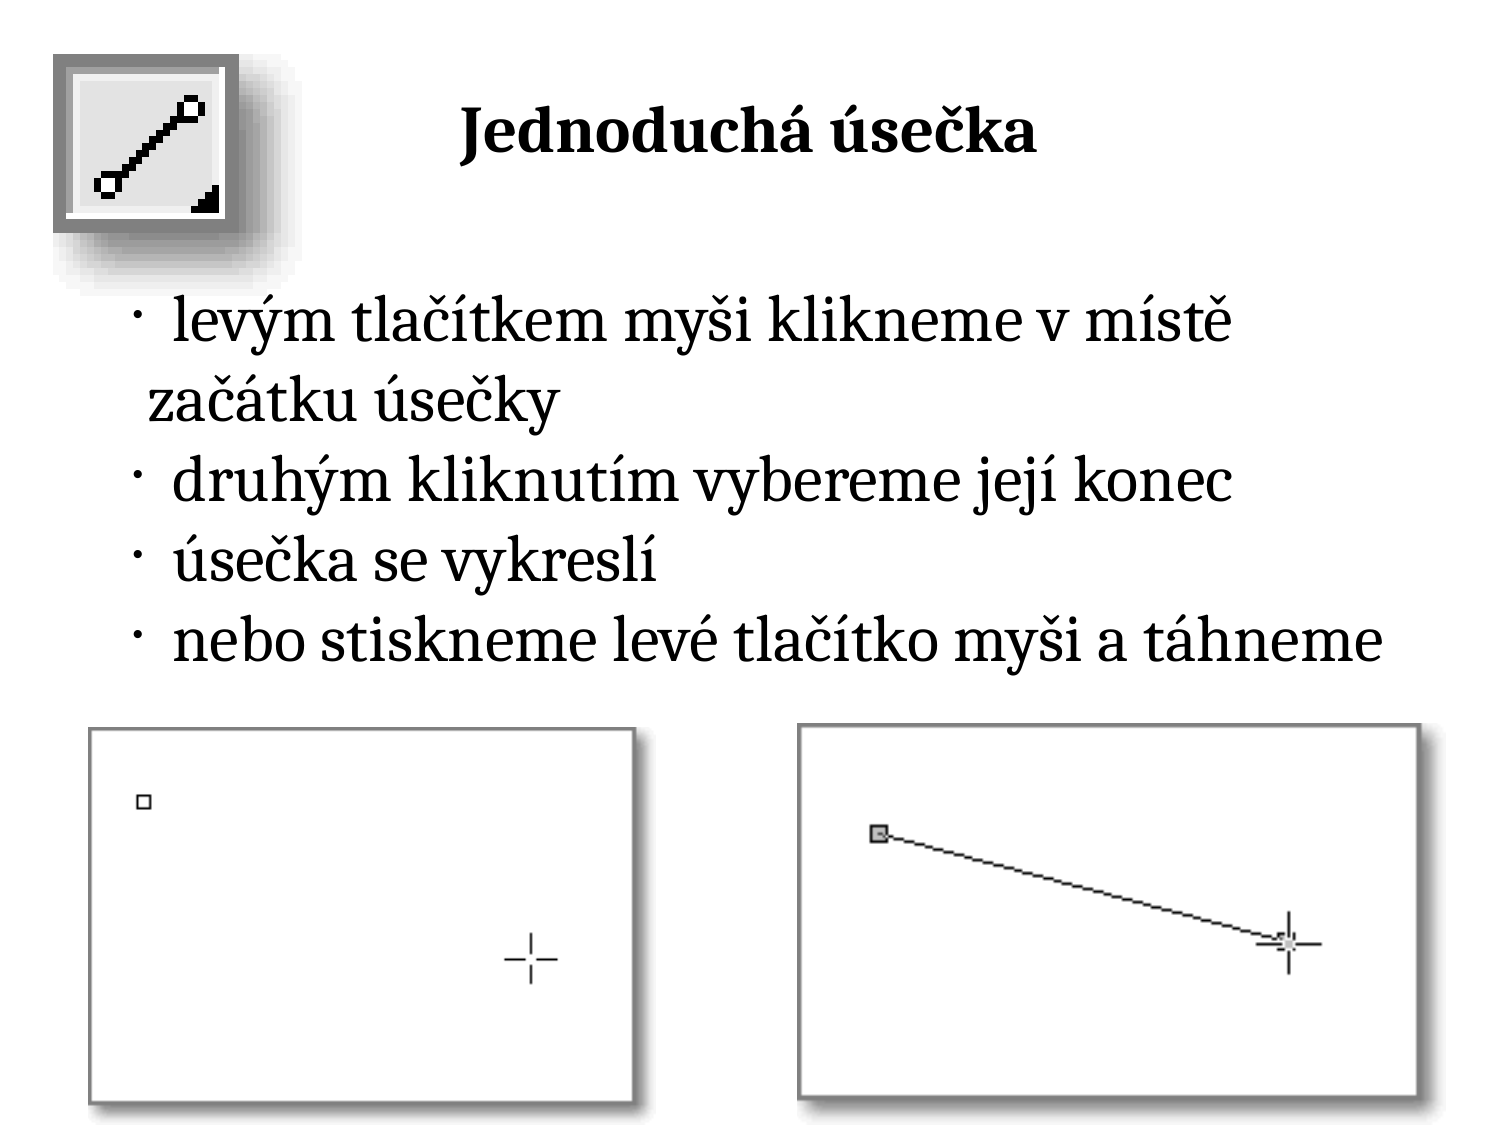

Jednoduchá úsečka
 levým tlačítkem myši klikneme v místě začátku úsečky
 druhým kliknutím vybereme její konec
 úsečka se vykreslí
 nebo stiskneme levé tlačítko myši a táhneme